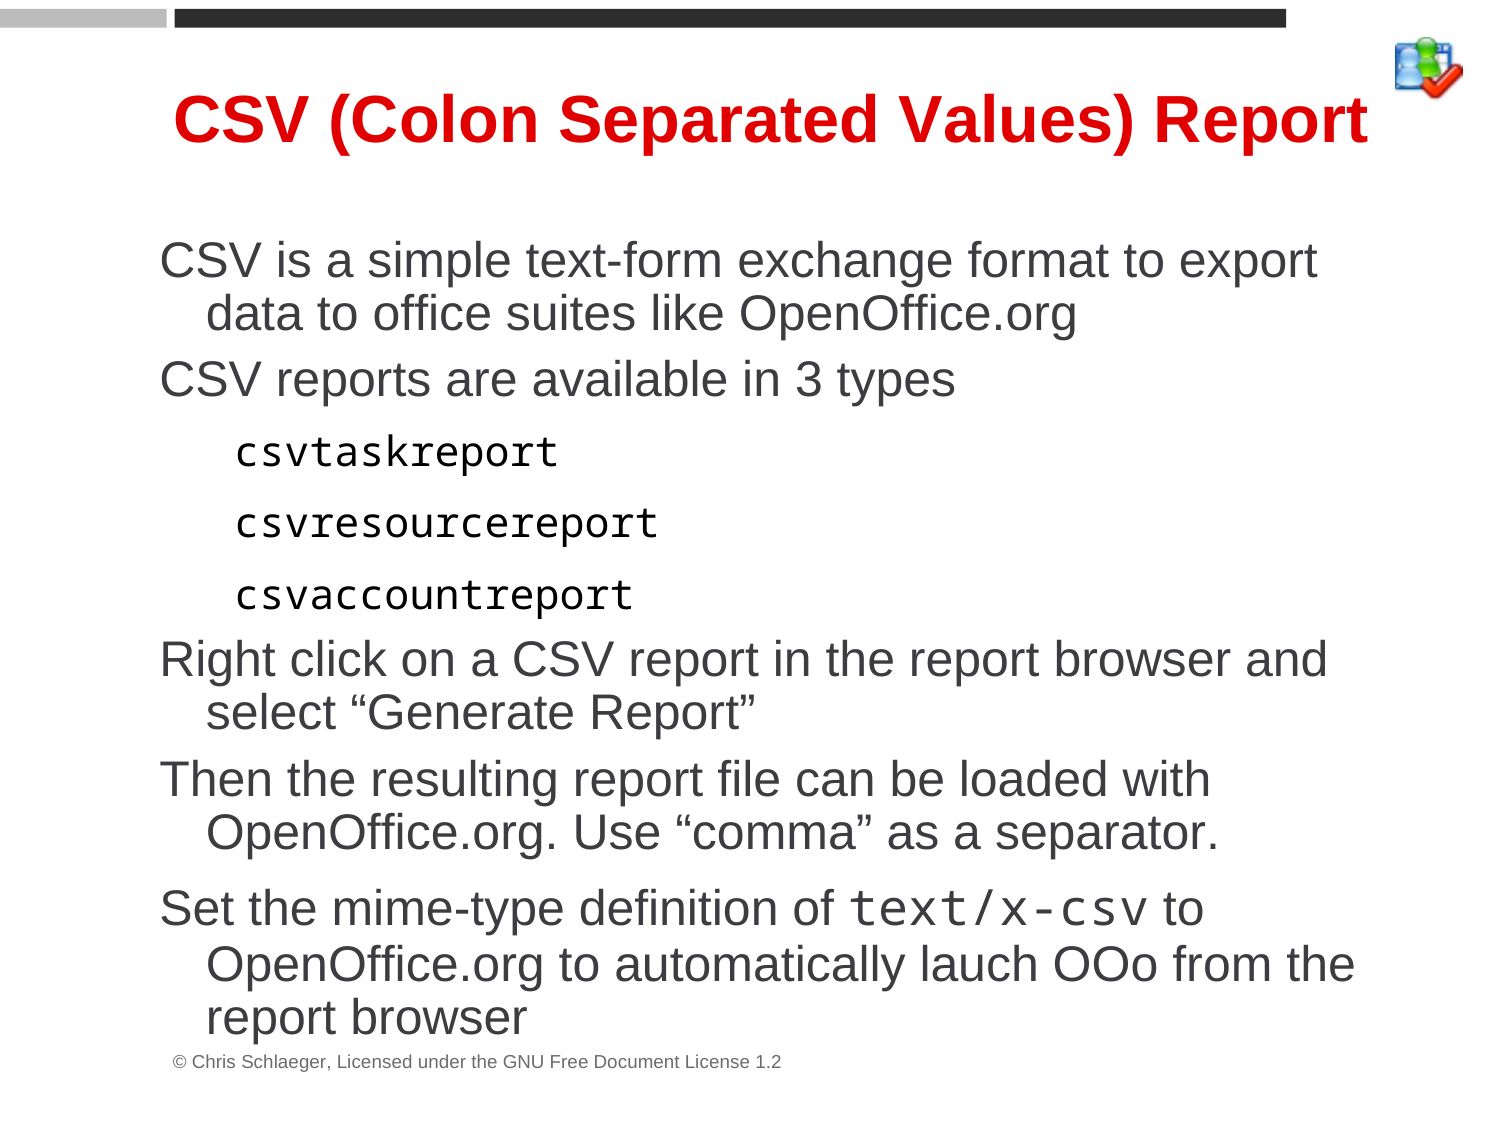

# CSV (Colon Separated Values) Report
CSV is a simple text-form exchange format to export data to office suites like OpenOffice.org
CSV reports are available in 3 types
csvtaskreport
csvresourcereport
csvaccountreport
Right click on a CSV report in the report browser and select “Generate Report”
Then the resulting report file can be loaded with OpenOffice.org. Use “comma” as a separator.
Set the mime-type definition of text/x-csv to OpenOffice.org to automatically lauch OOo from the report browser